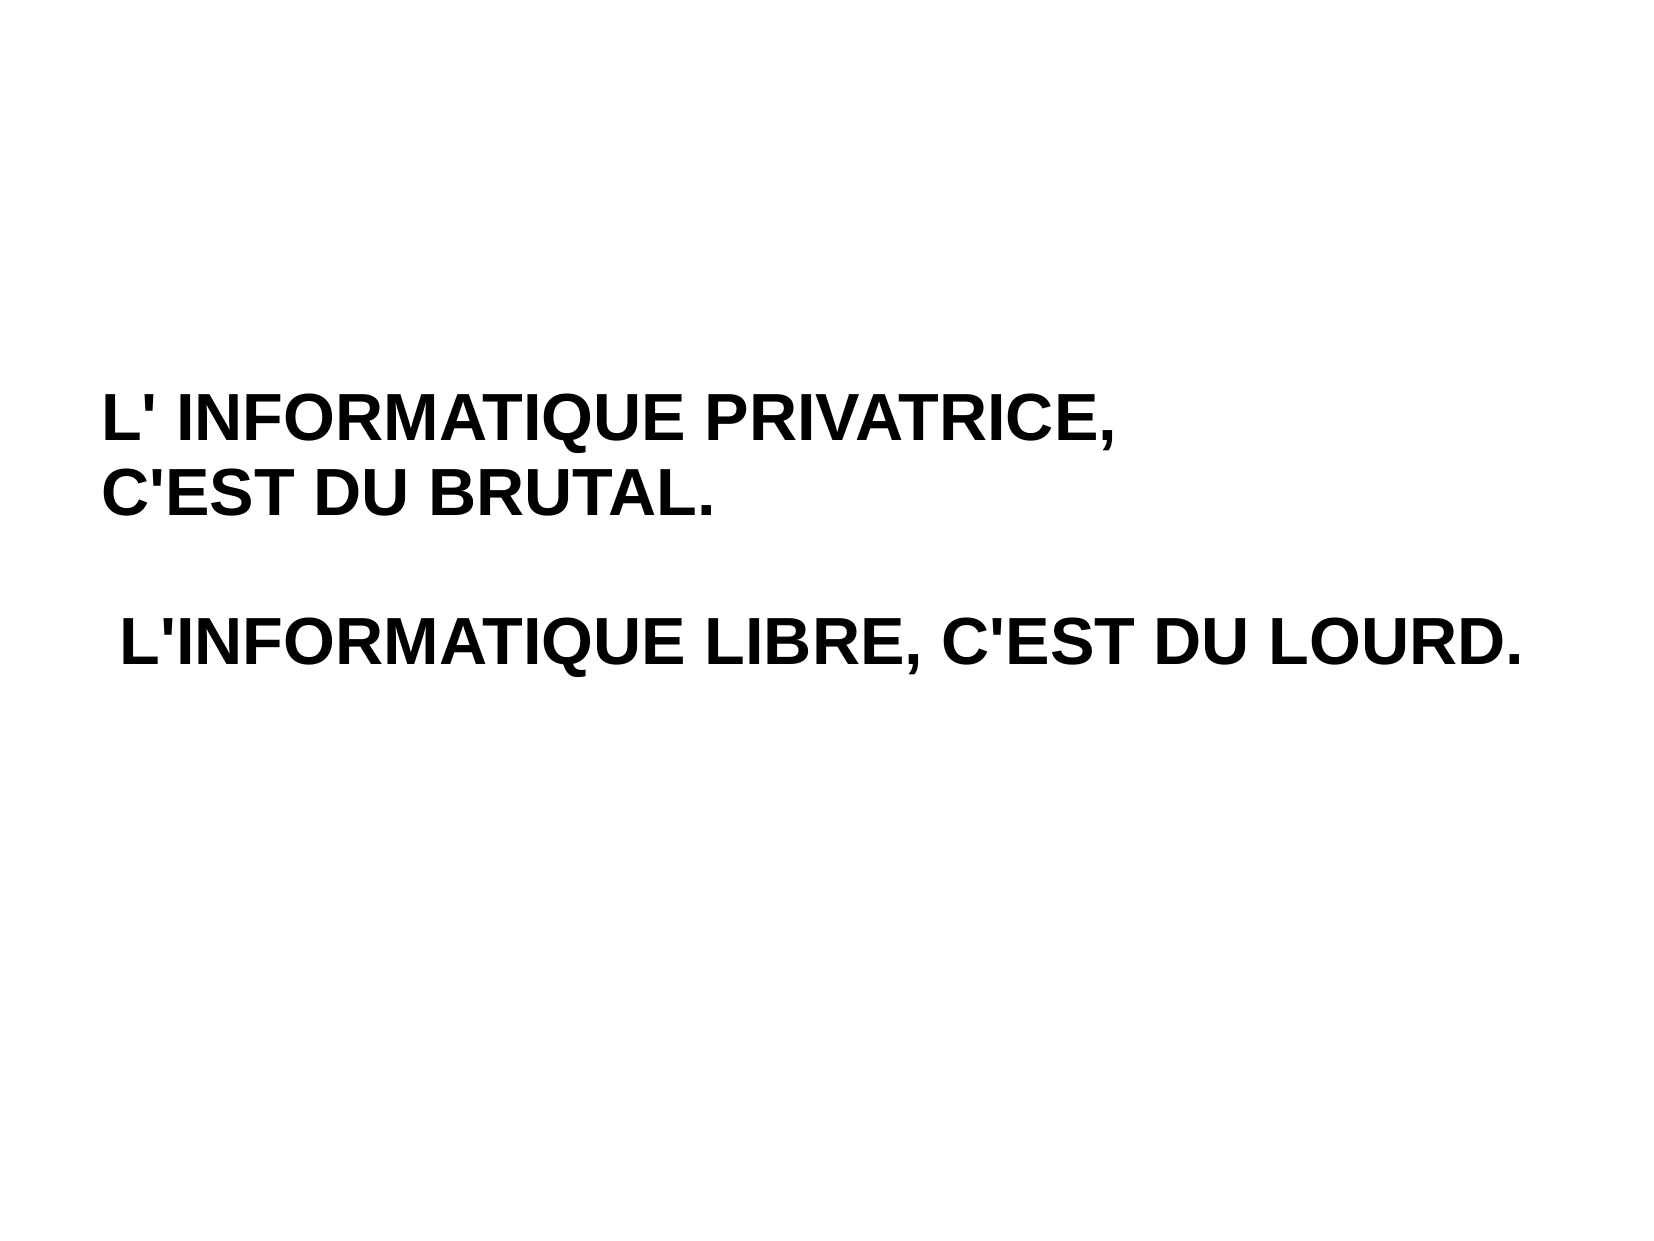

# L' INFORMATIQUE PRIVATRICE,
 C'EST DU BRUTAL.
 L'INFORMATIQUE LIBRE, C'EST DU LOURD.